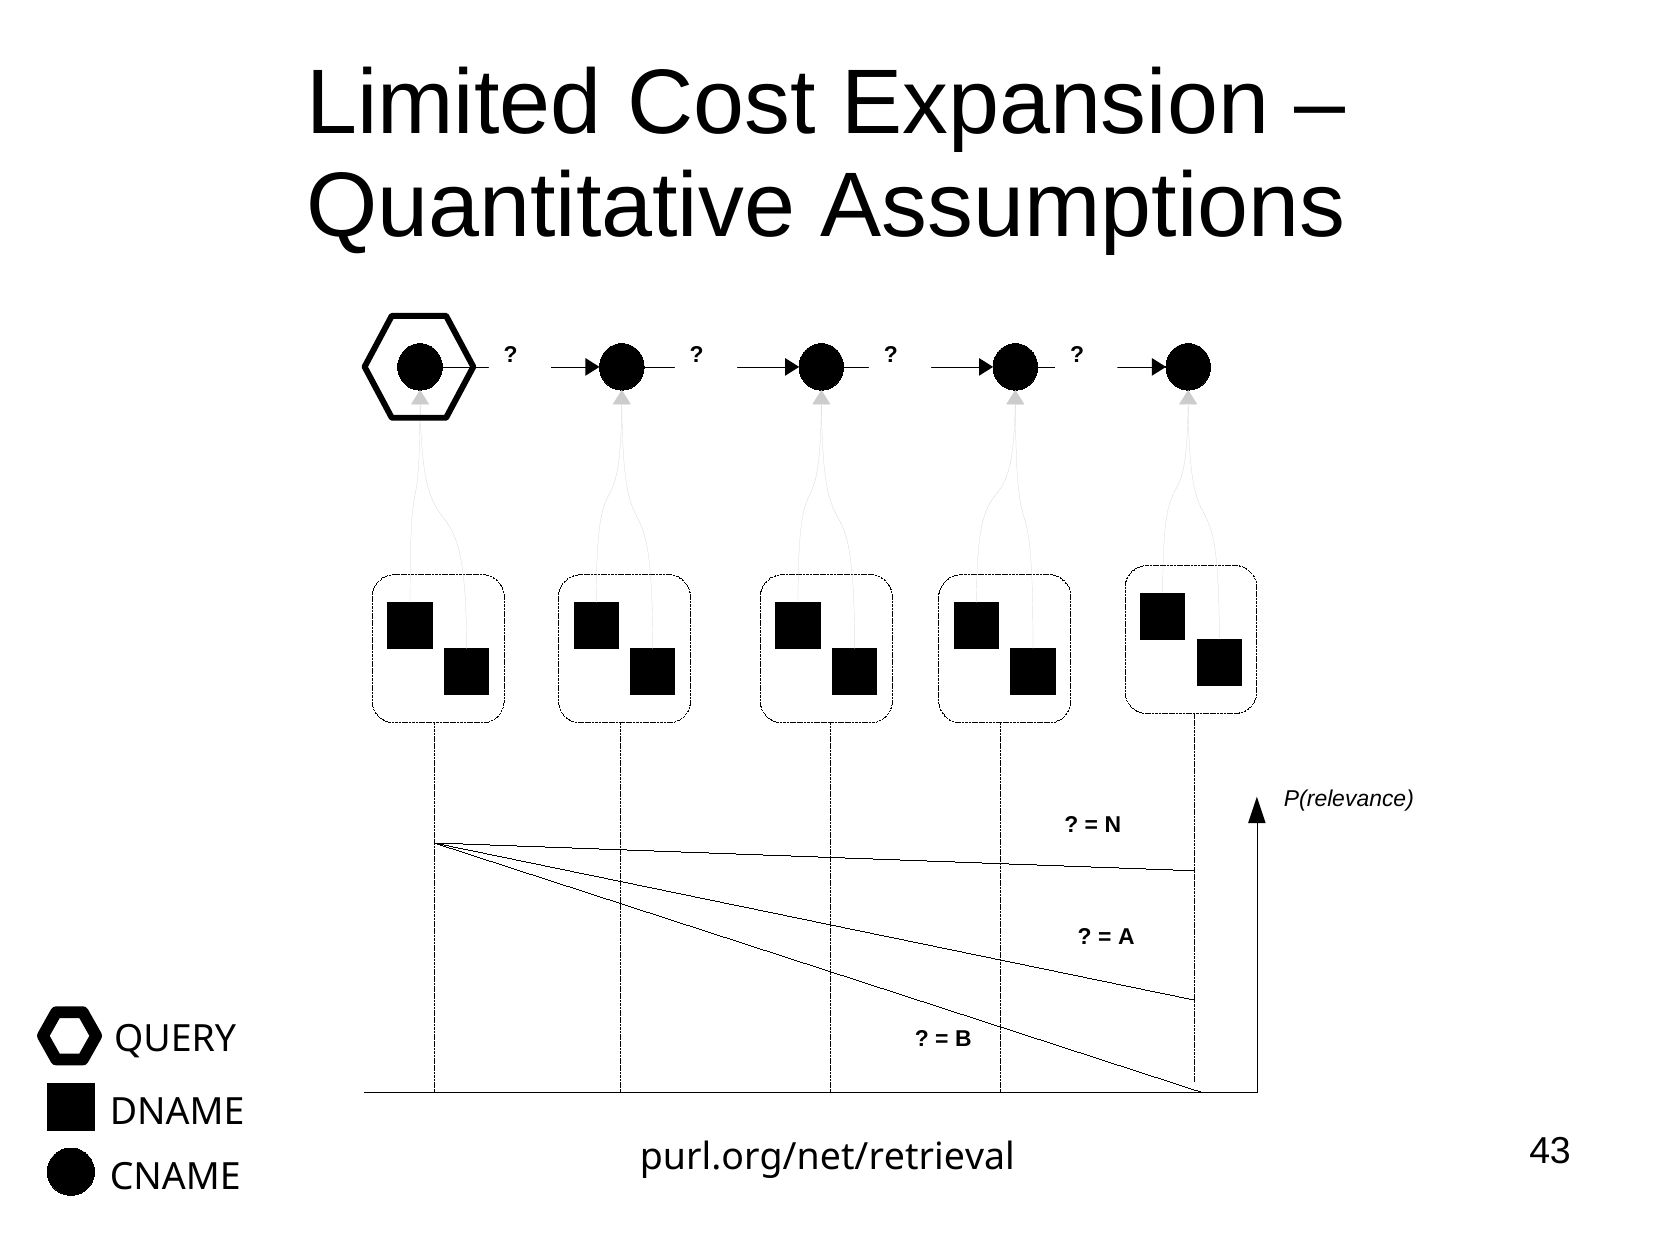

# Limited Cost Expansion – Quantitative Assumptions
?
?
?
?
P(relevance)
? = N
? = A
QUERY
? = B
DNAME
purl.org/net/retrieval
43
CNAME